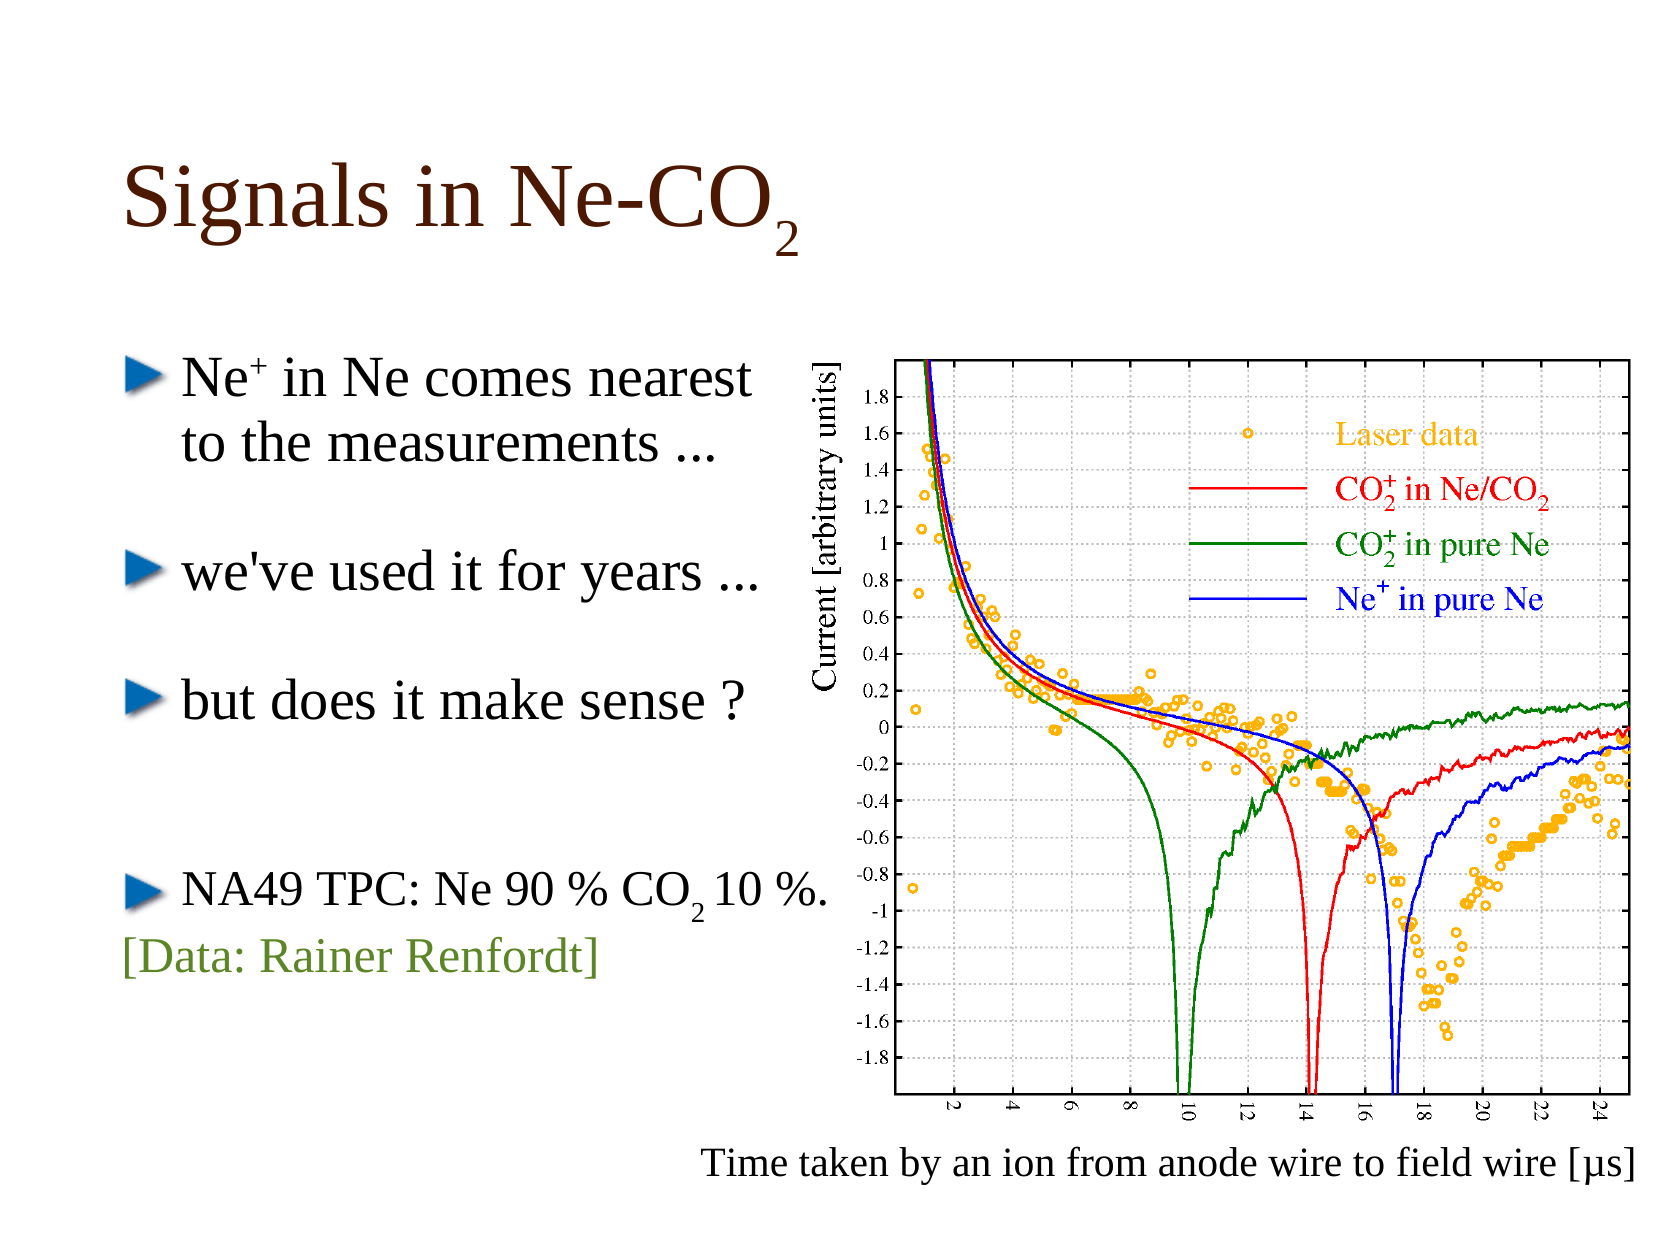

# Signals in Ne-CO2
Ne+ in Ne comes nearest to the measurements ...
we've used it for years ...
but does it make sense ?
NA49 TPC: Ne 90 % CO2 10 %.
[Data: Rainer Renfordt]
Time taken by an ion from anode wire to field wire [µs]